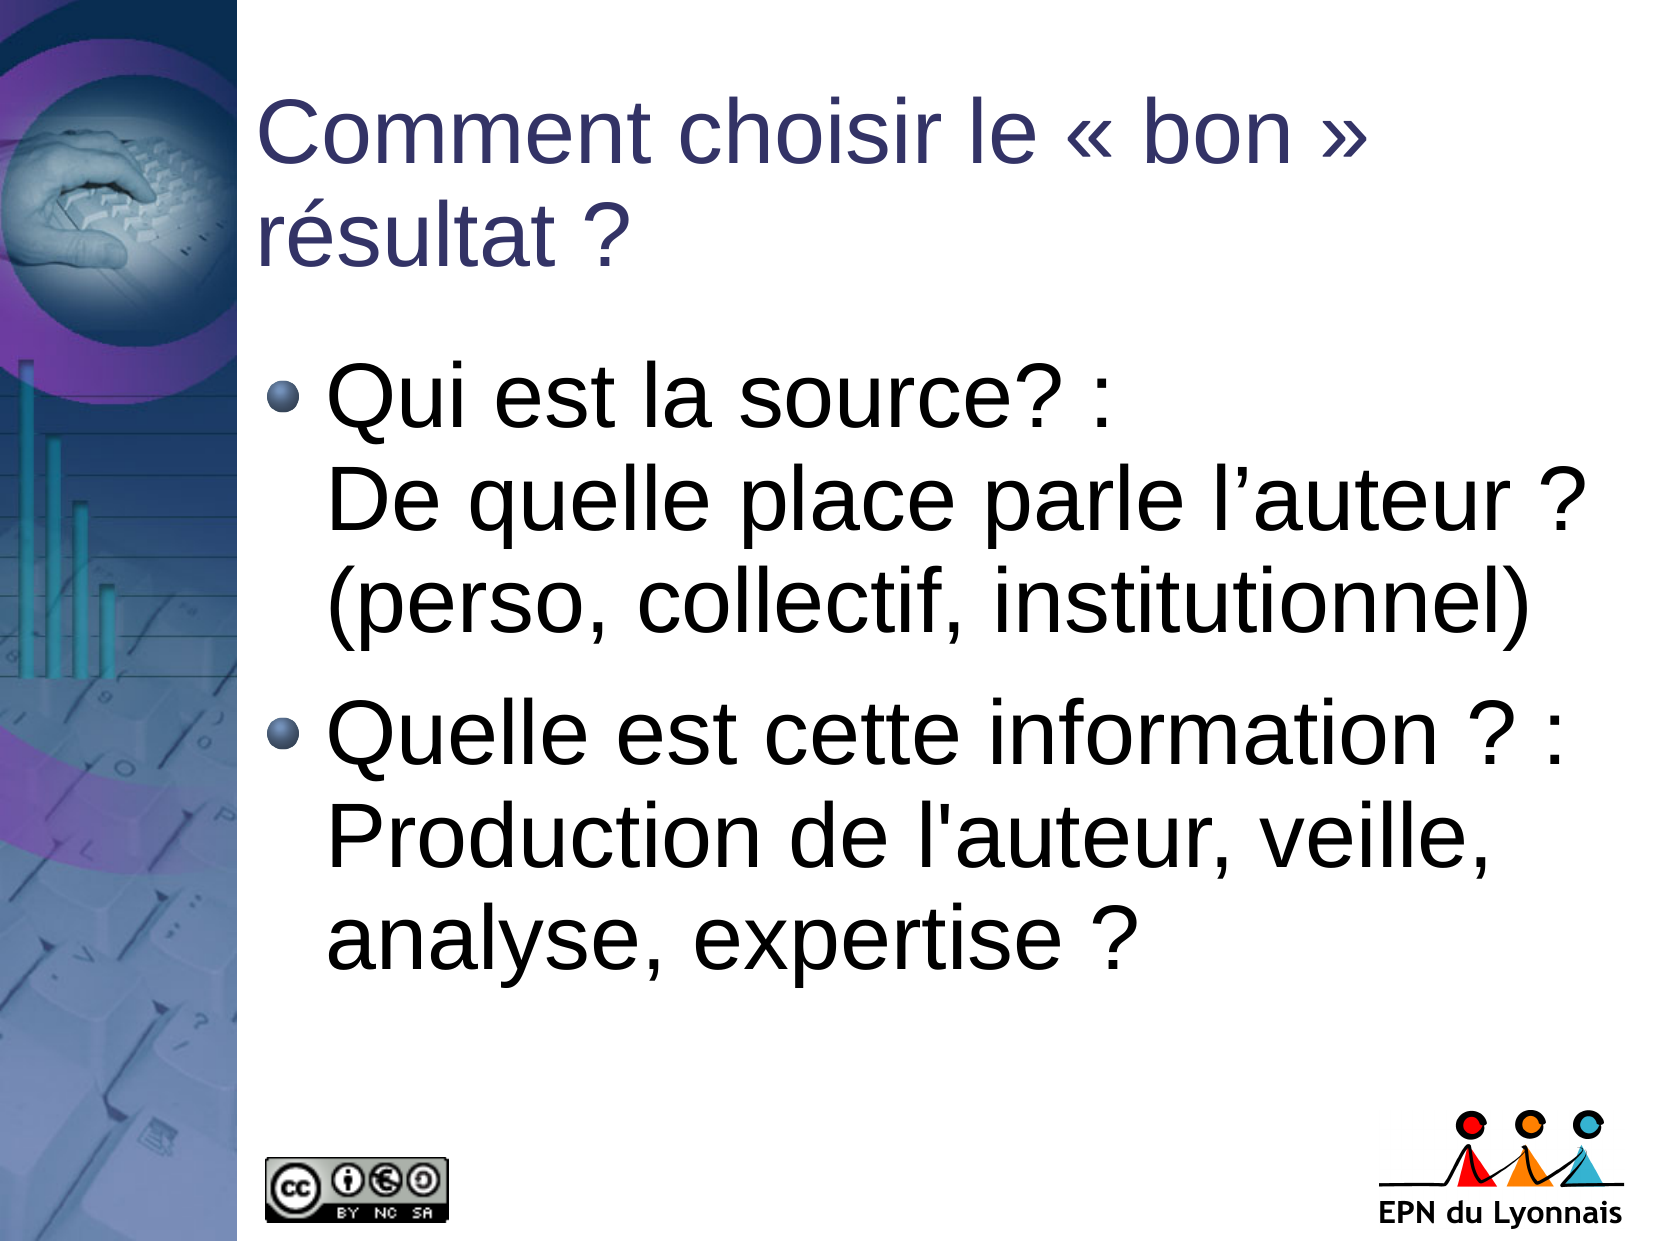

# Comment choisir le « bon » résultat ?
Qui est la source? :
De quelle place parle l’auteur ?
(perso, collectif, institutionnel)
Quelle est cette information ? : Production de l'auteur, veille, analyse, expertise ?